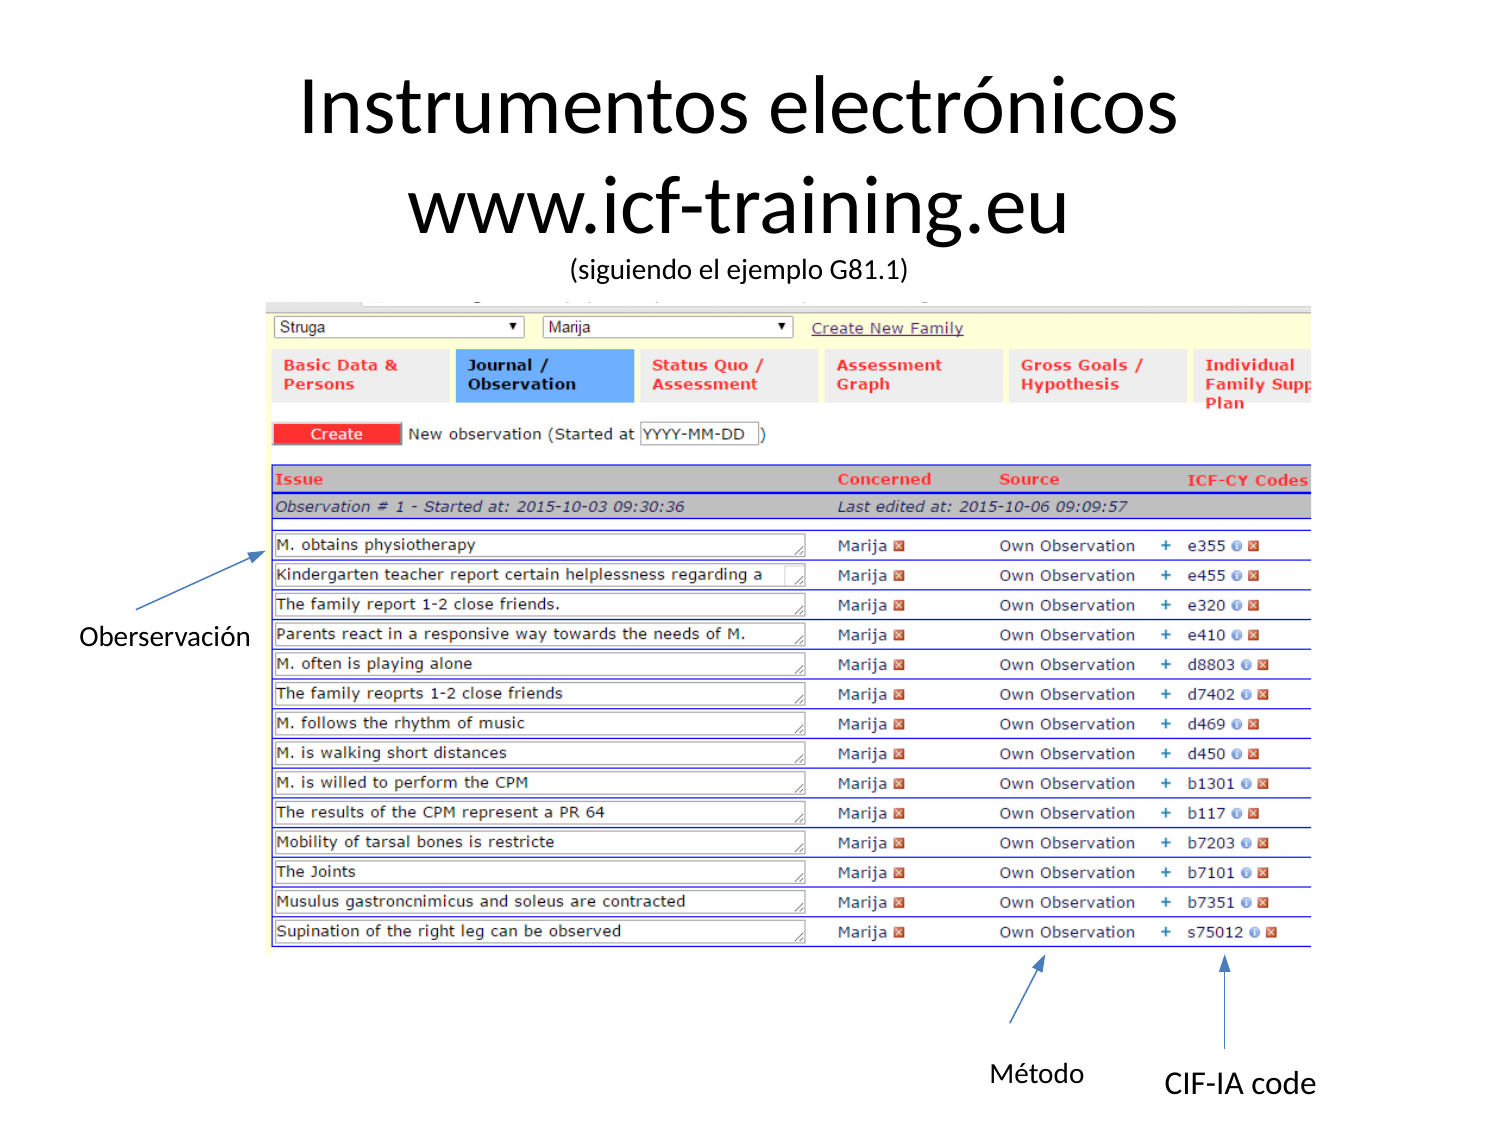

# Instrumentos electrónicos www.icf-training.eu (siguiendo el ejemplo G81.1)
Oberservación
Método
CIF-IA code